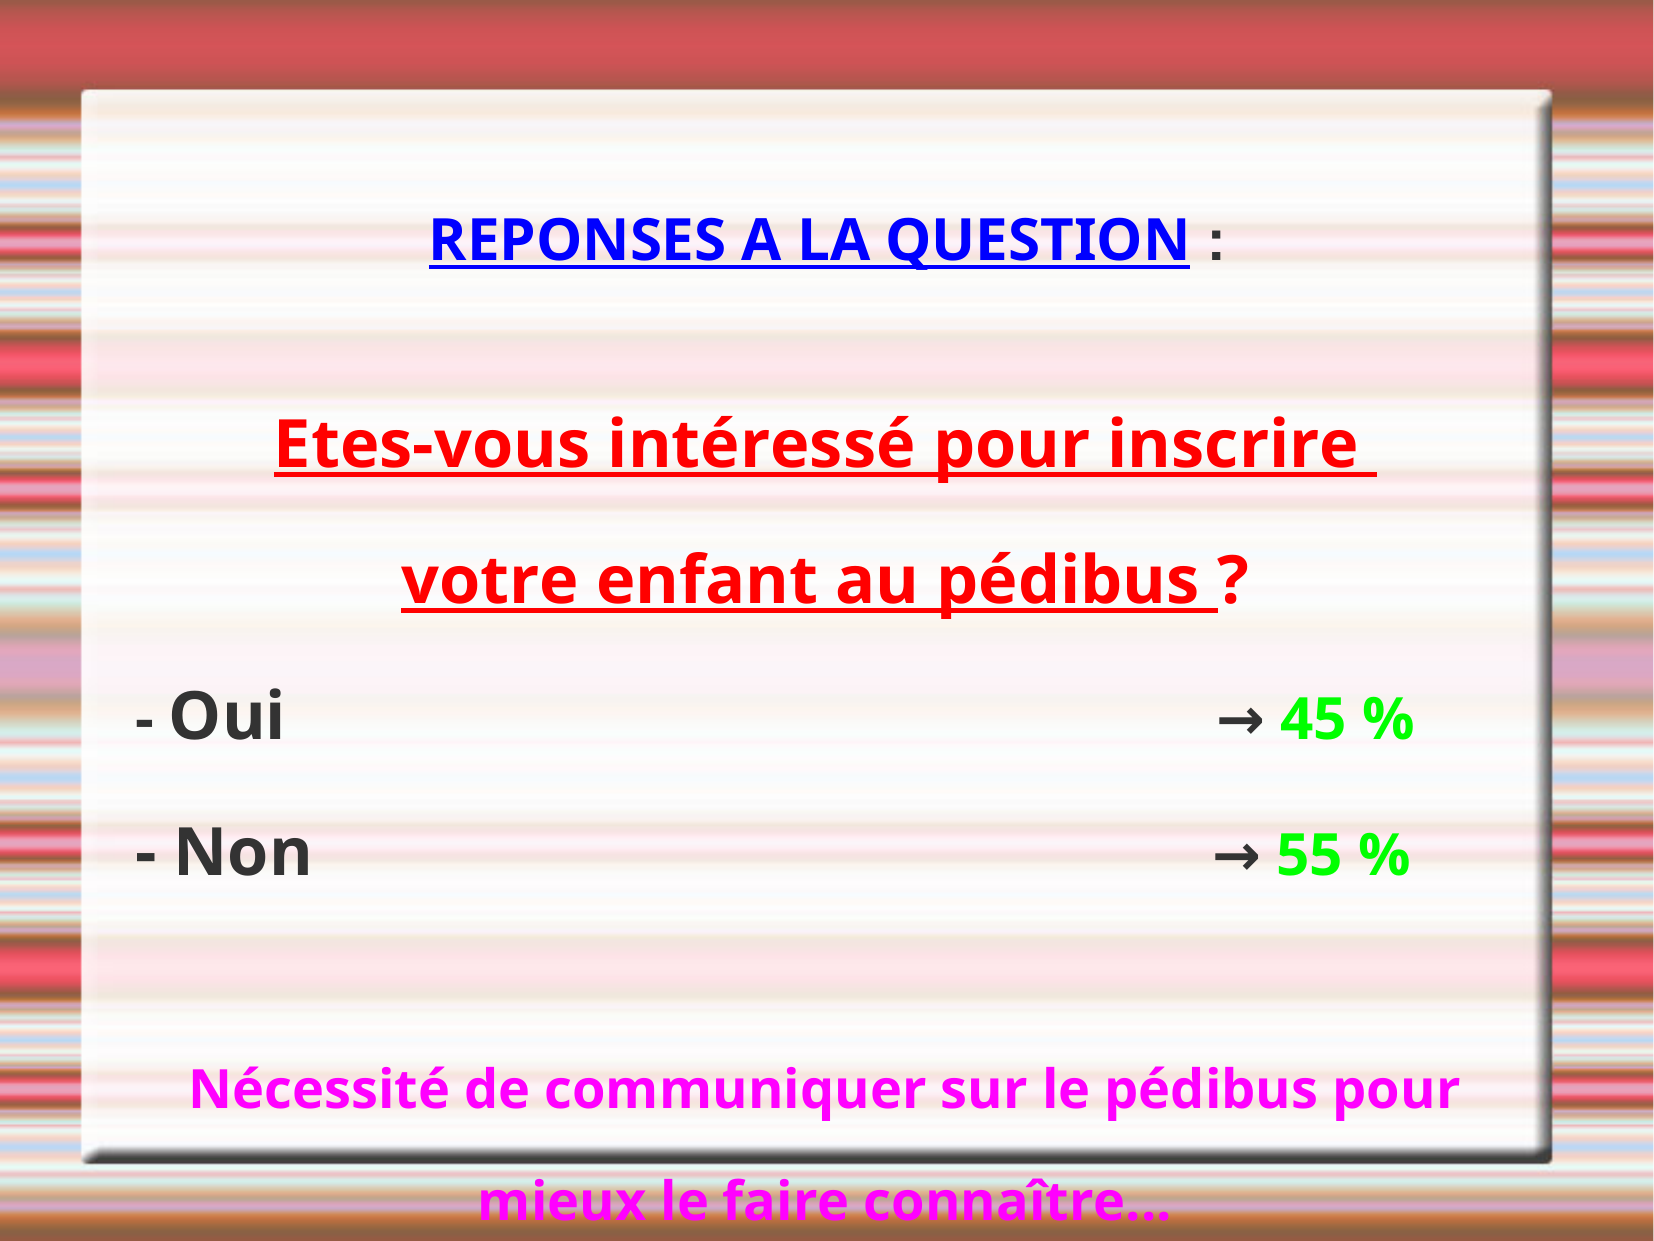

# REPONSES A LA QUESTION :
Etes-vous intéressé pour inscrire
votre enfant au pédibus ?
- Oui → 45 %
- Non   → 55 %
Nécessité de communiquer sur le pédibus pour mieux le faire connaître...